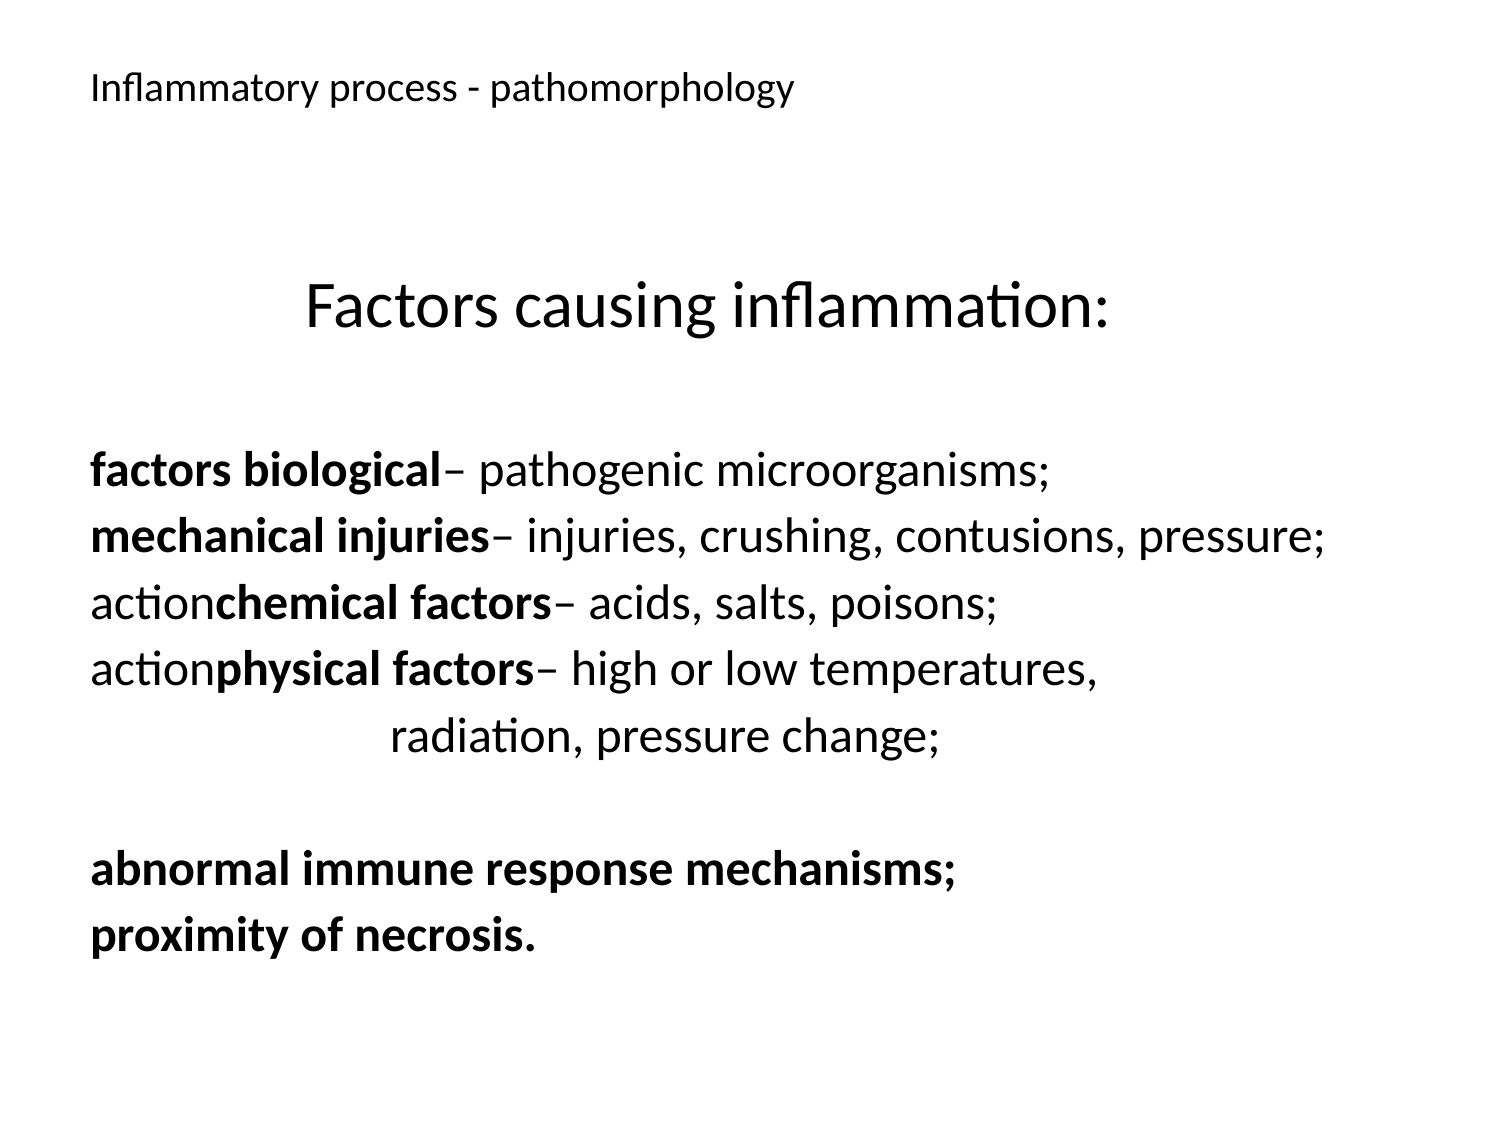

# Inflammatory process - pathomorphology
Factors causing inflammation:
factors biological– pathogenic microorganisms;
mechanical injuries– injuries, crushing, contusions, pressure;
actionchemical factors– acids, salts, poisons;
actionphysical factors– high or low temperatures,
				radiation, pressure change;
abnormal immune response mechanisms;
proximity of necrosis.